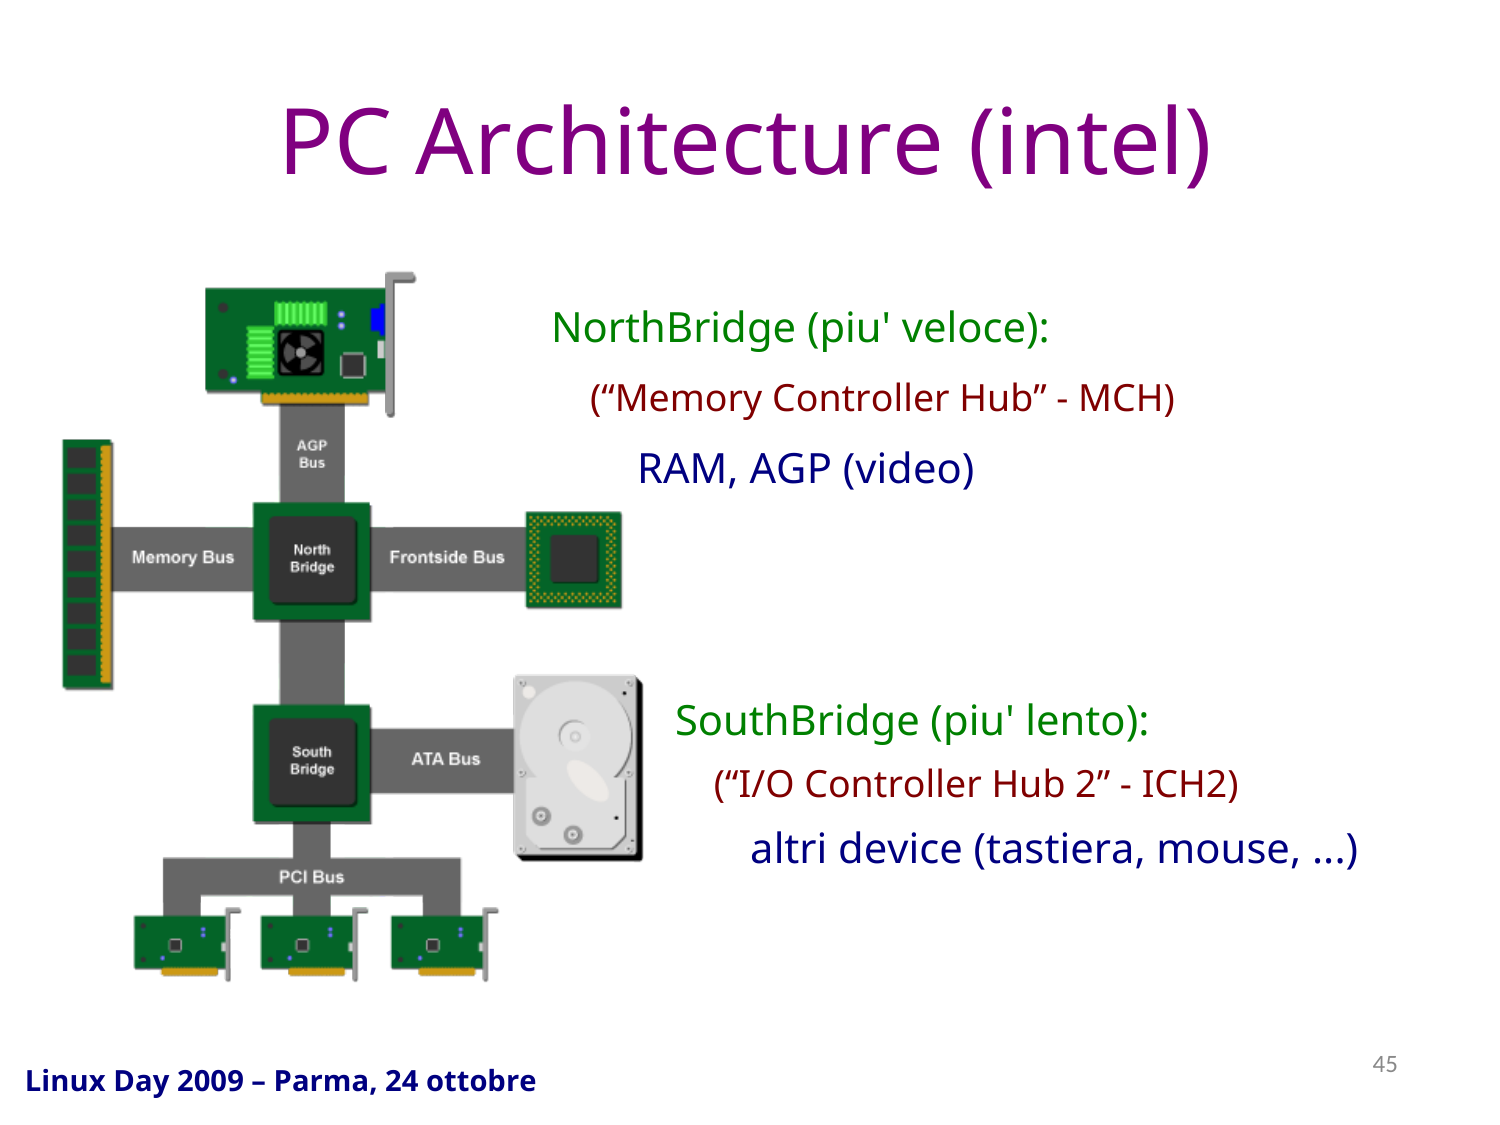

# PC Architecture (intel)‏
NorthBridge (piu' veloce):
 (“Memory Controller Hub” - MCH)‏
 RAM, AGP (video)‏
SouthBridge (piu' lento):
 (“I/O Controller Hub 2” - ICH2)‏
 altri device (tastiera, mouse, ...)‏
45